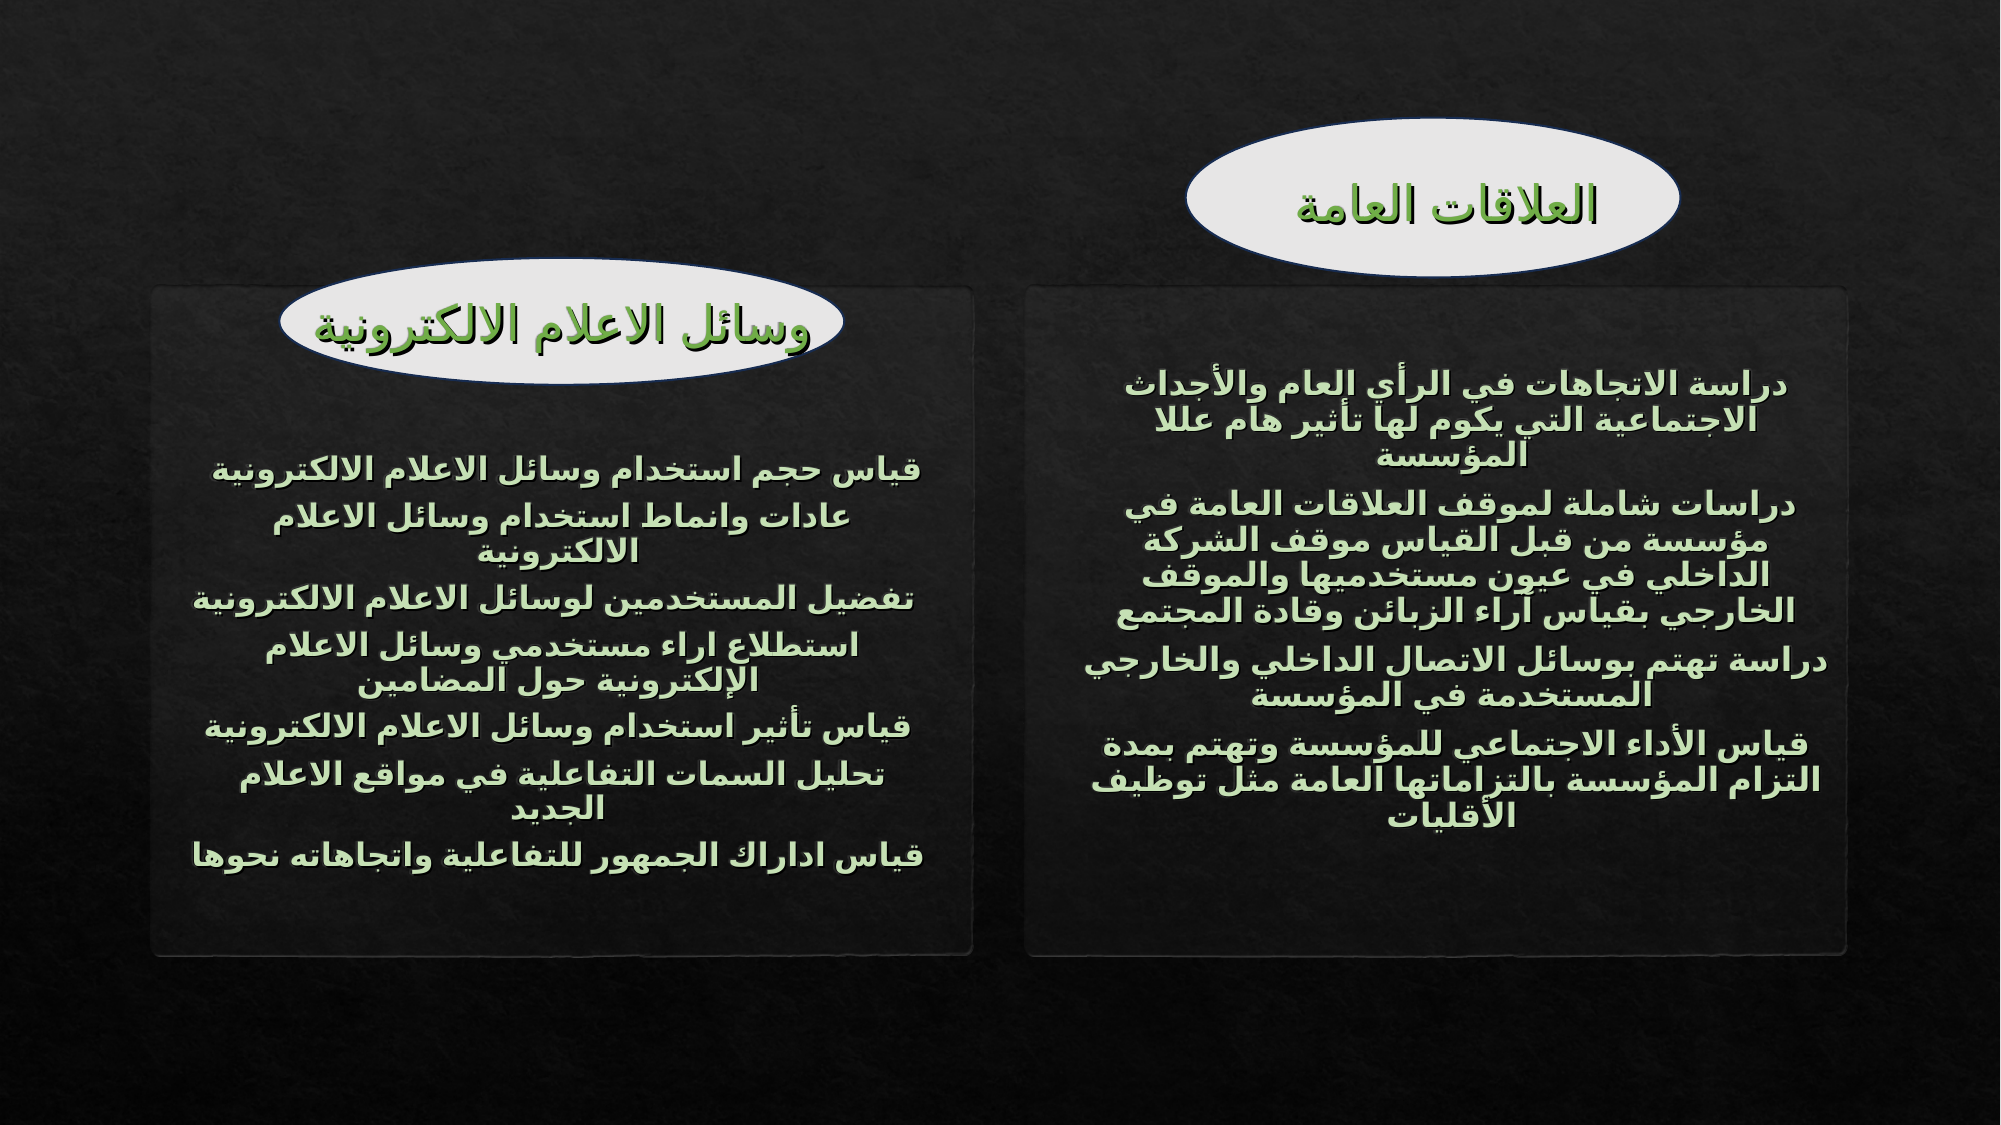

العلاقات العامة
# وسائل الاعلام الالكترونية
دراسة الاتجاهات في الرأي العام والأجداث الاجتماعية التي يكوم لها تأثير هام عللا المؤسسة
 دراسات شاملة لموقف العلاقات العامة في مؤسسة من قبل القياس موقف الشركة الداخلي في عيون مستخدميها والموقف الخارجي بقياس آراء الزبائن وقادة المجتمع
دراسة تهتم بوسائل الاتصال الداخلي والخارجي المستخدمة في المؤسسة
قياس الأداء الاجتماعي للمؤسسة وتهتم بمدة التزام المؤسسة بالتزاماتها العامة مثل توظيف الأقليات
 قياس حجم استخدام وسائل الاعلام الالكترونية
عادات وانماط استخدام وسائل الاعلام الالكترونية
تفضيل المستخدمين لوسائل الاعلام الالكترونية
استطلاع اراء مستخدمي وسائل الاعلام الإلكترونية حول المضامين
قياس تأثير استخدام وسائل الاعلام الالكترونية
تحليل السمات التفاعلية في مواقع الاعلام الجديد
قياس اداراك الجمهور للتفاعلية واتجاهاته نحوها